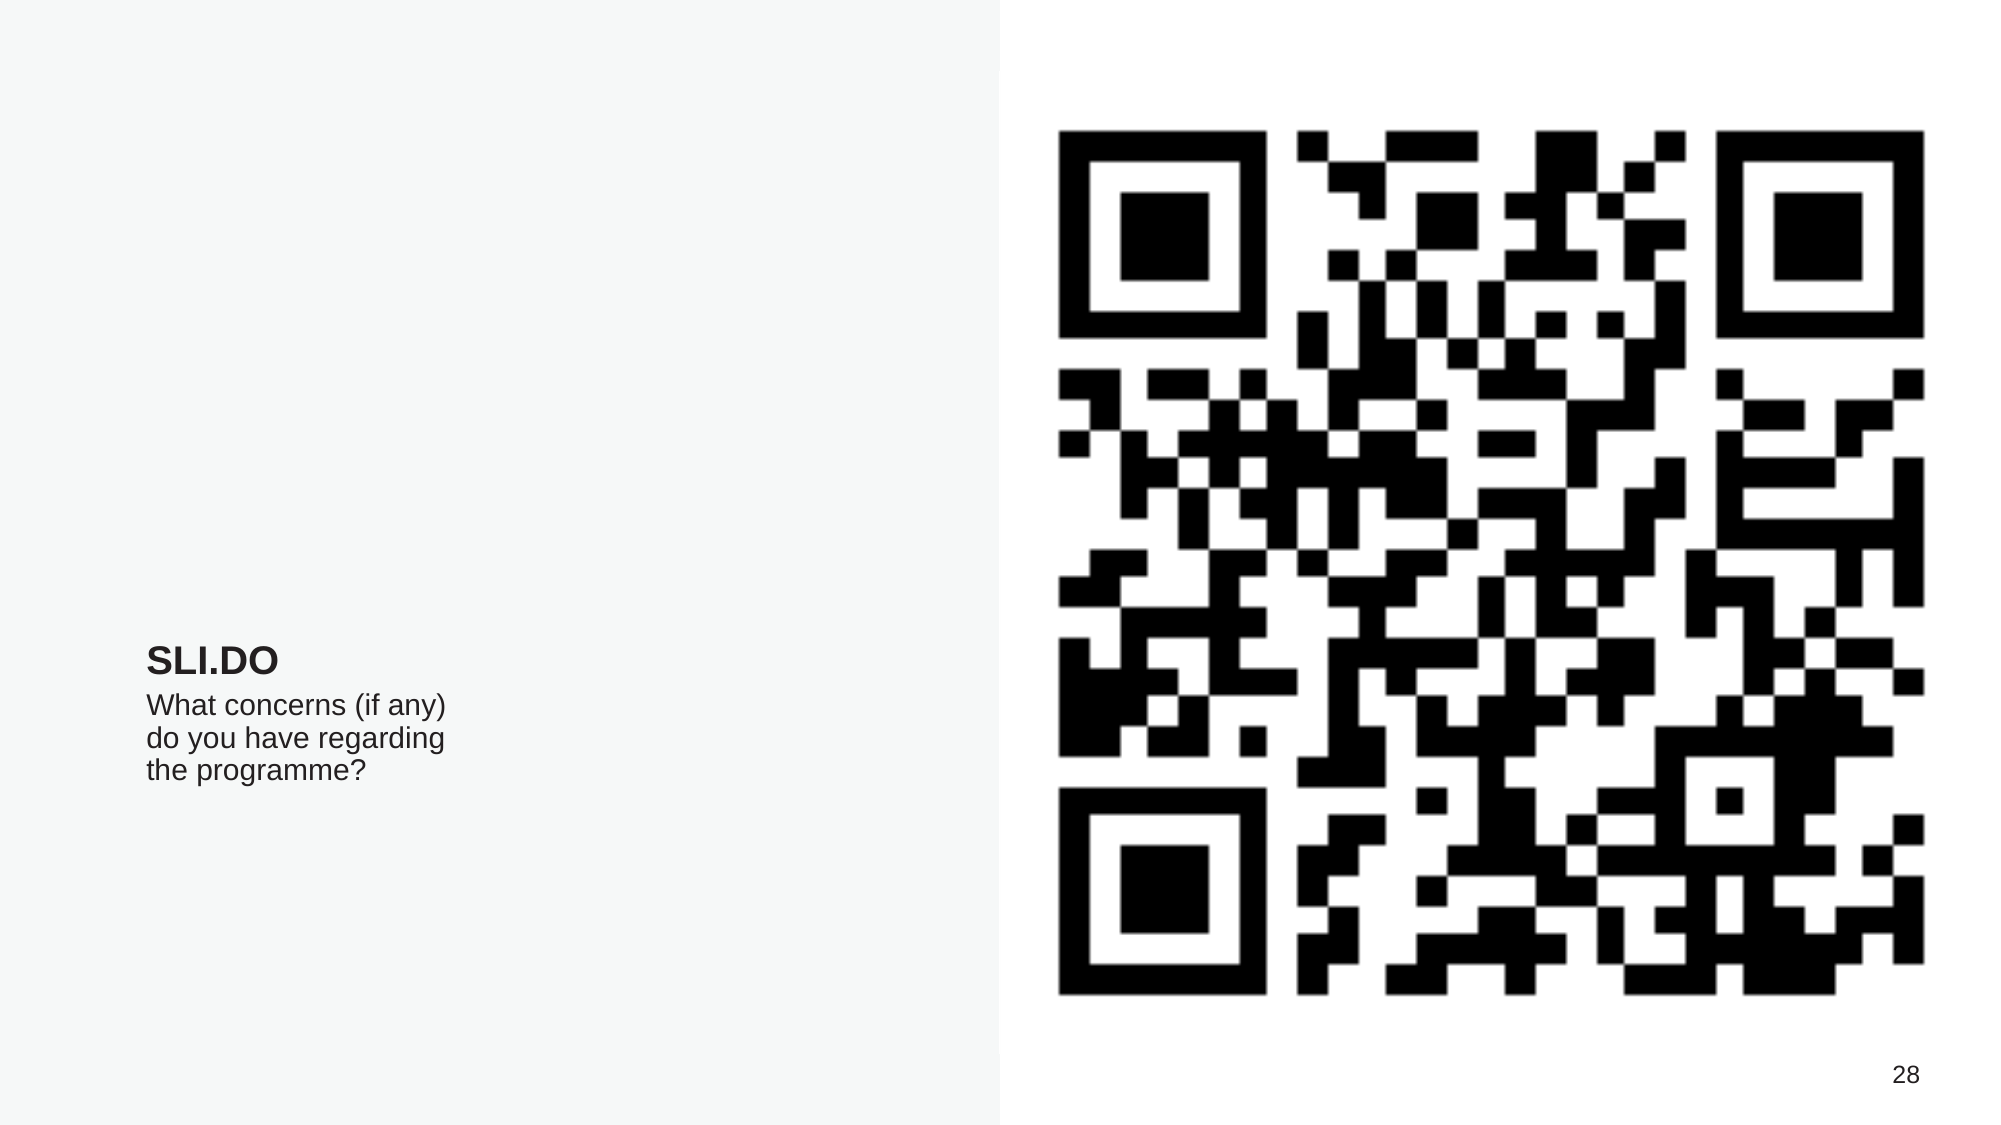

# SLI.DO
What concerns (if any) do you have regarding the programme?